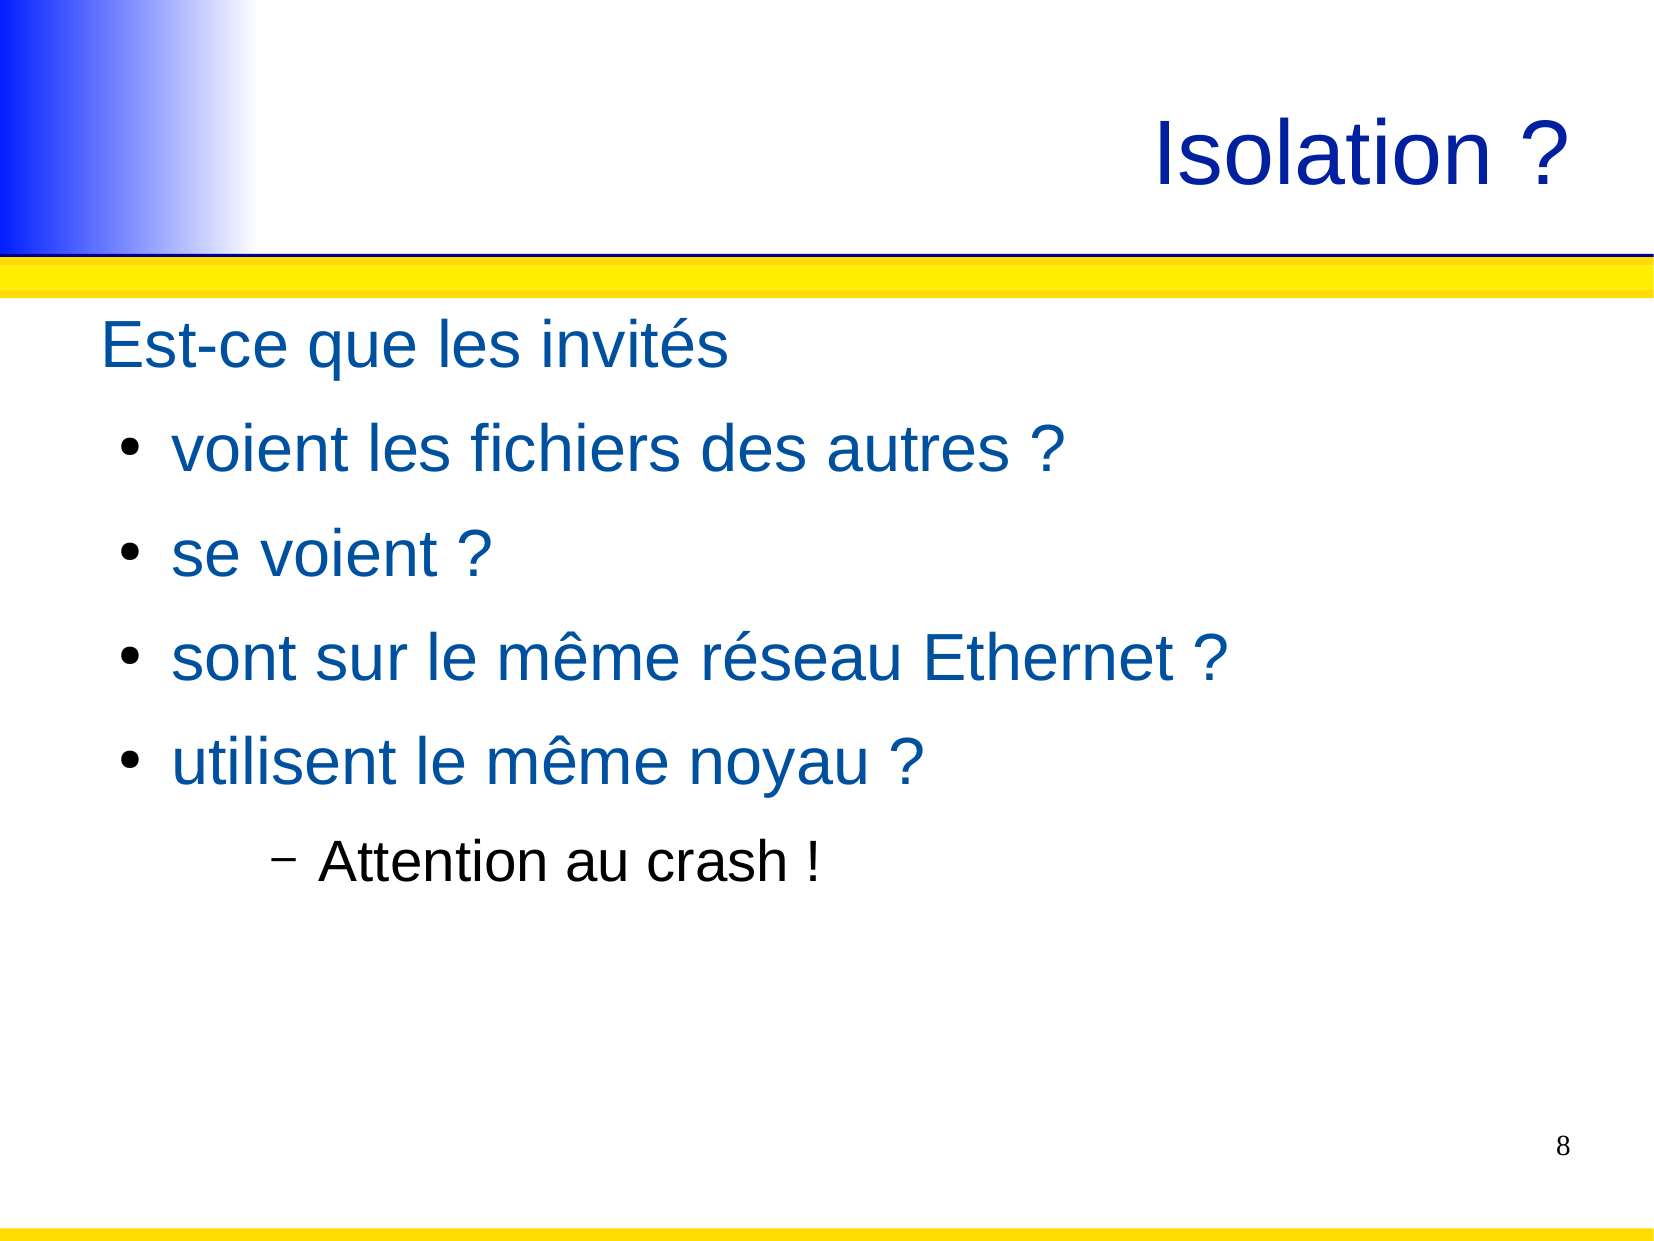

# Isolation ?
Est-ce que les invités
voient les fichiers des autres ?
se voient ?
sont sur le même réseau Ethernet ?
utilisent le même noyau ?
Attention au crash !
8